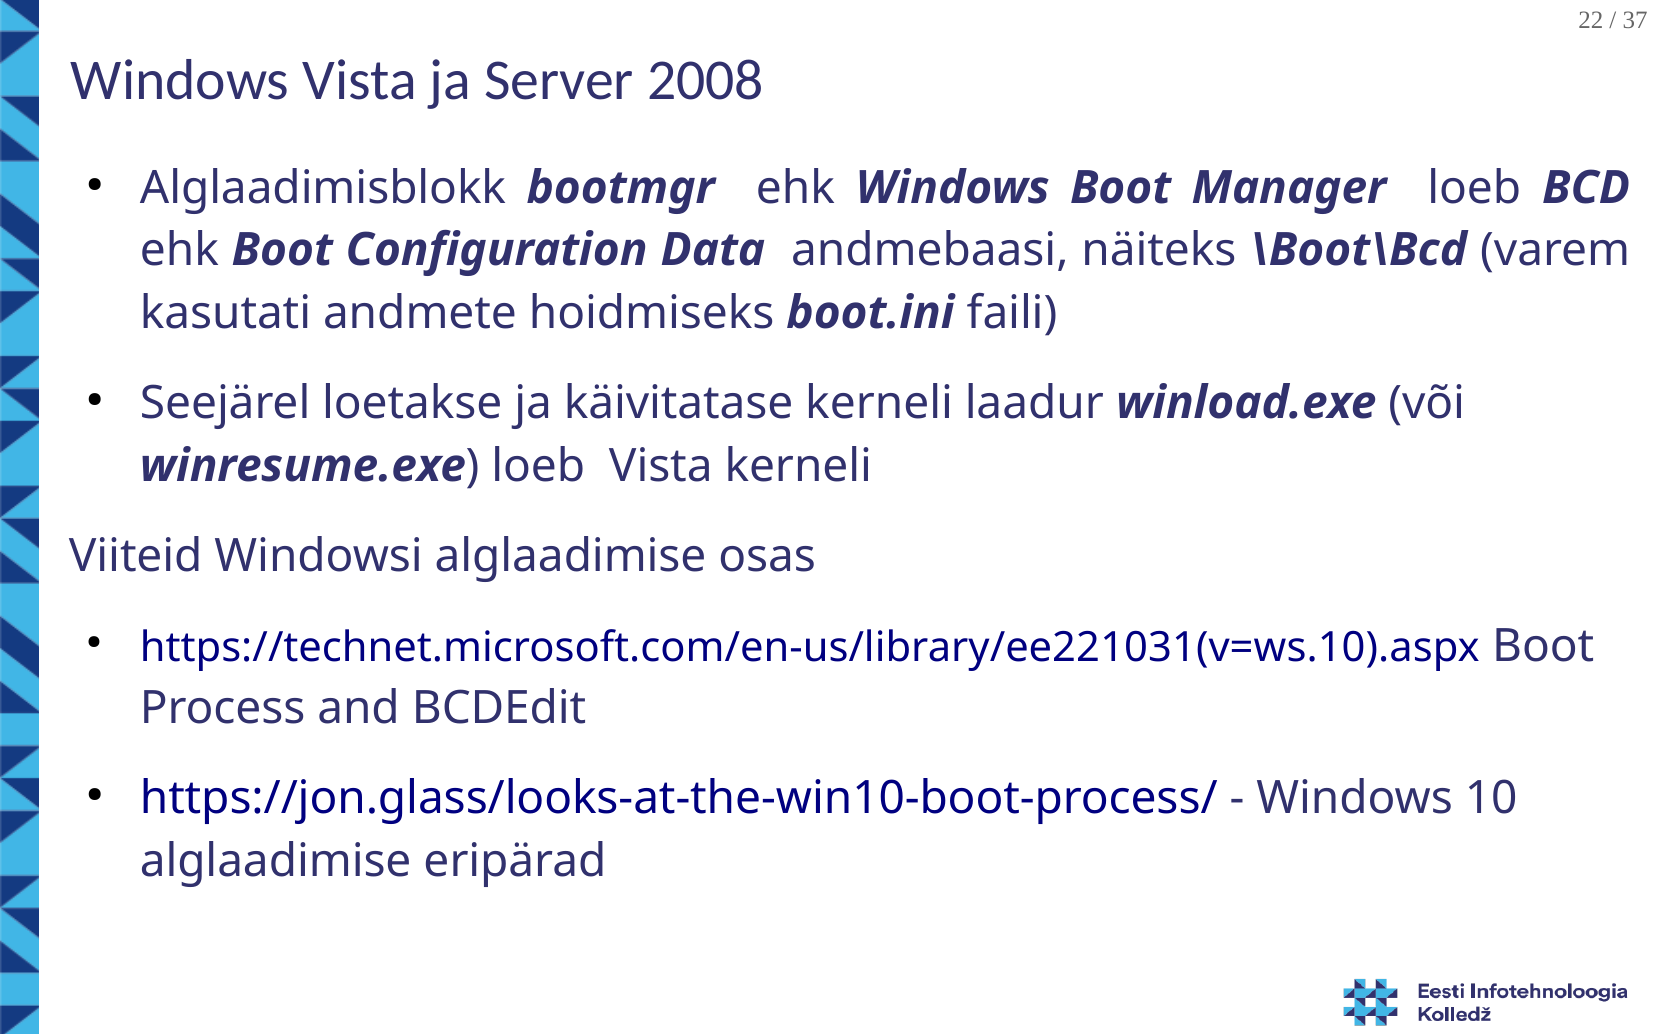

# Windows Vista ja Server 2008
Alglaadimisblokk bootmgr ehk Windows Boot Manager loeb BCD ehk Boot Configuration Data andmebaasi, näiteks \Boot\Bcd (varem kasutati andmete hoidmiseks boot.ini faili)
Seejärel loetakse ja käivitatase kerneli laadur winload.exe (või winresume.exe) loeb Vista kerneli
Viiteid Windowsi alglaadimise osas
https://technet.microsoft.com/en-us/library/ee221031(v=ws.10).aspx Boot Process and BCDEdit
https://jon.glass/looks-at-the-win10-boot-process/ - Windows 10 alglaadimise eripärad